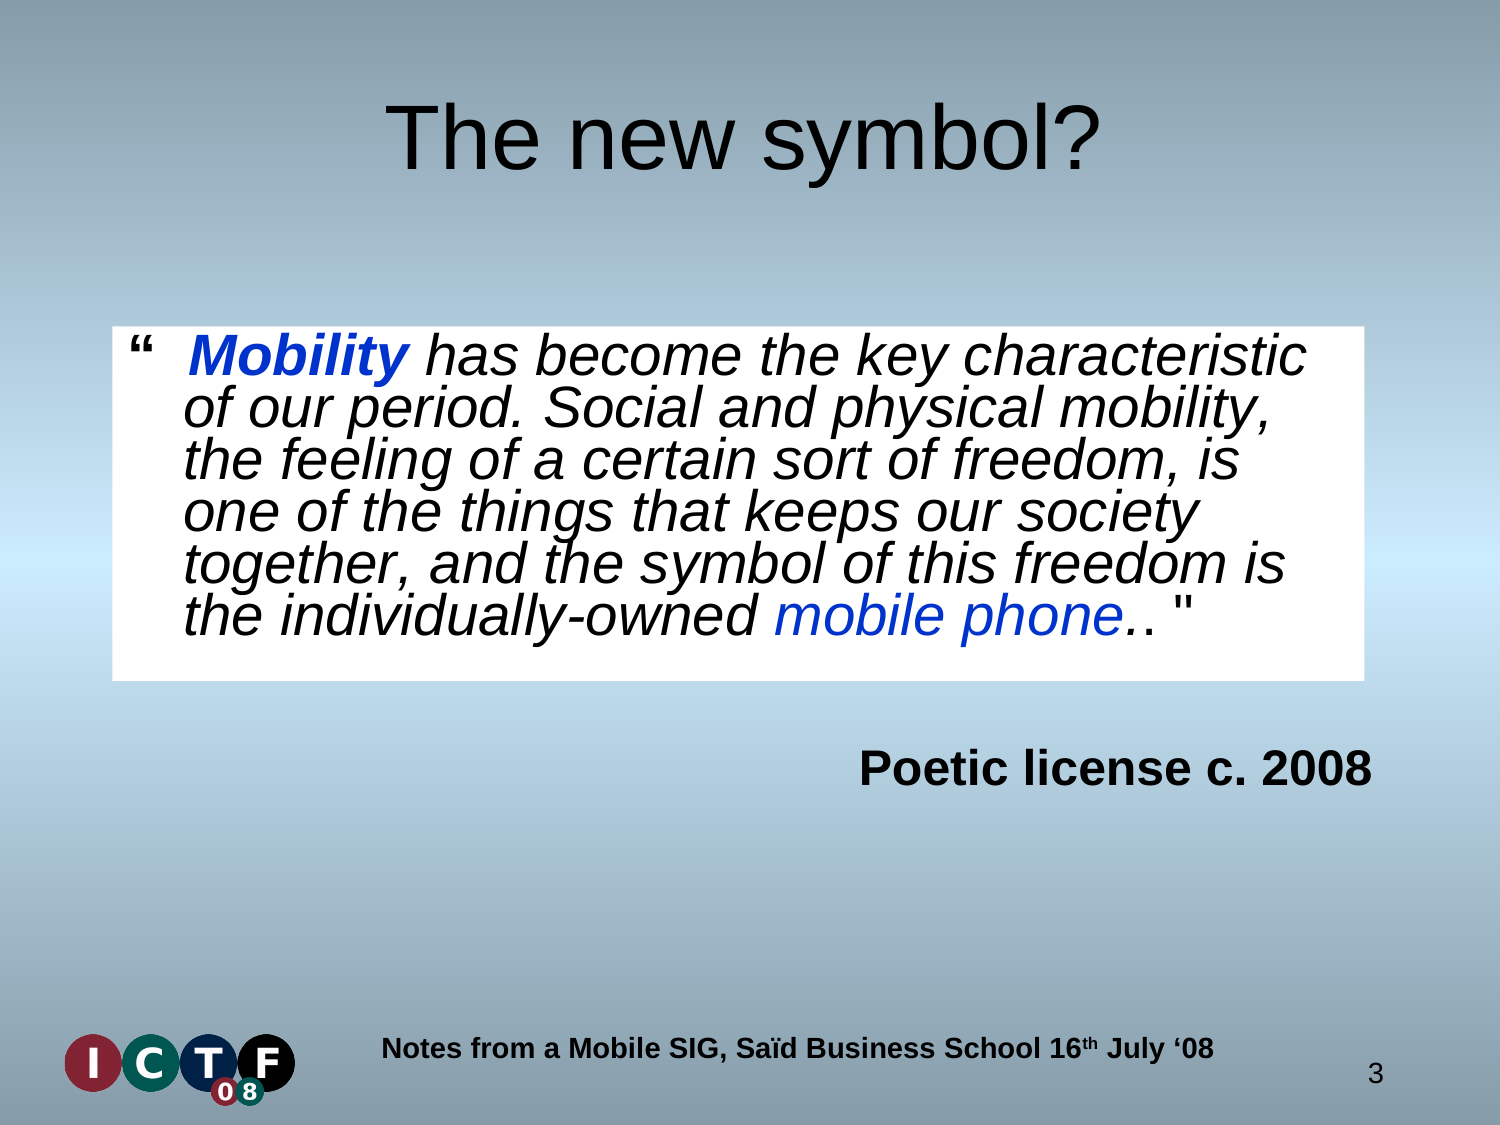

# The new symbol?
“ Mobility has become the key characteristic of our period. Social and physical mobility, the feeling of a certain sort of freedom, is one of the things that keeps our society together, and the symbol of this freedom is the individually-owned mobile phone.. "
Poetic license c. 2008